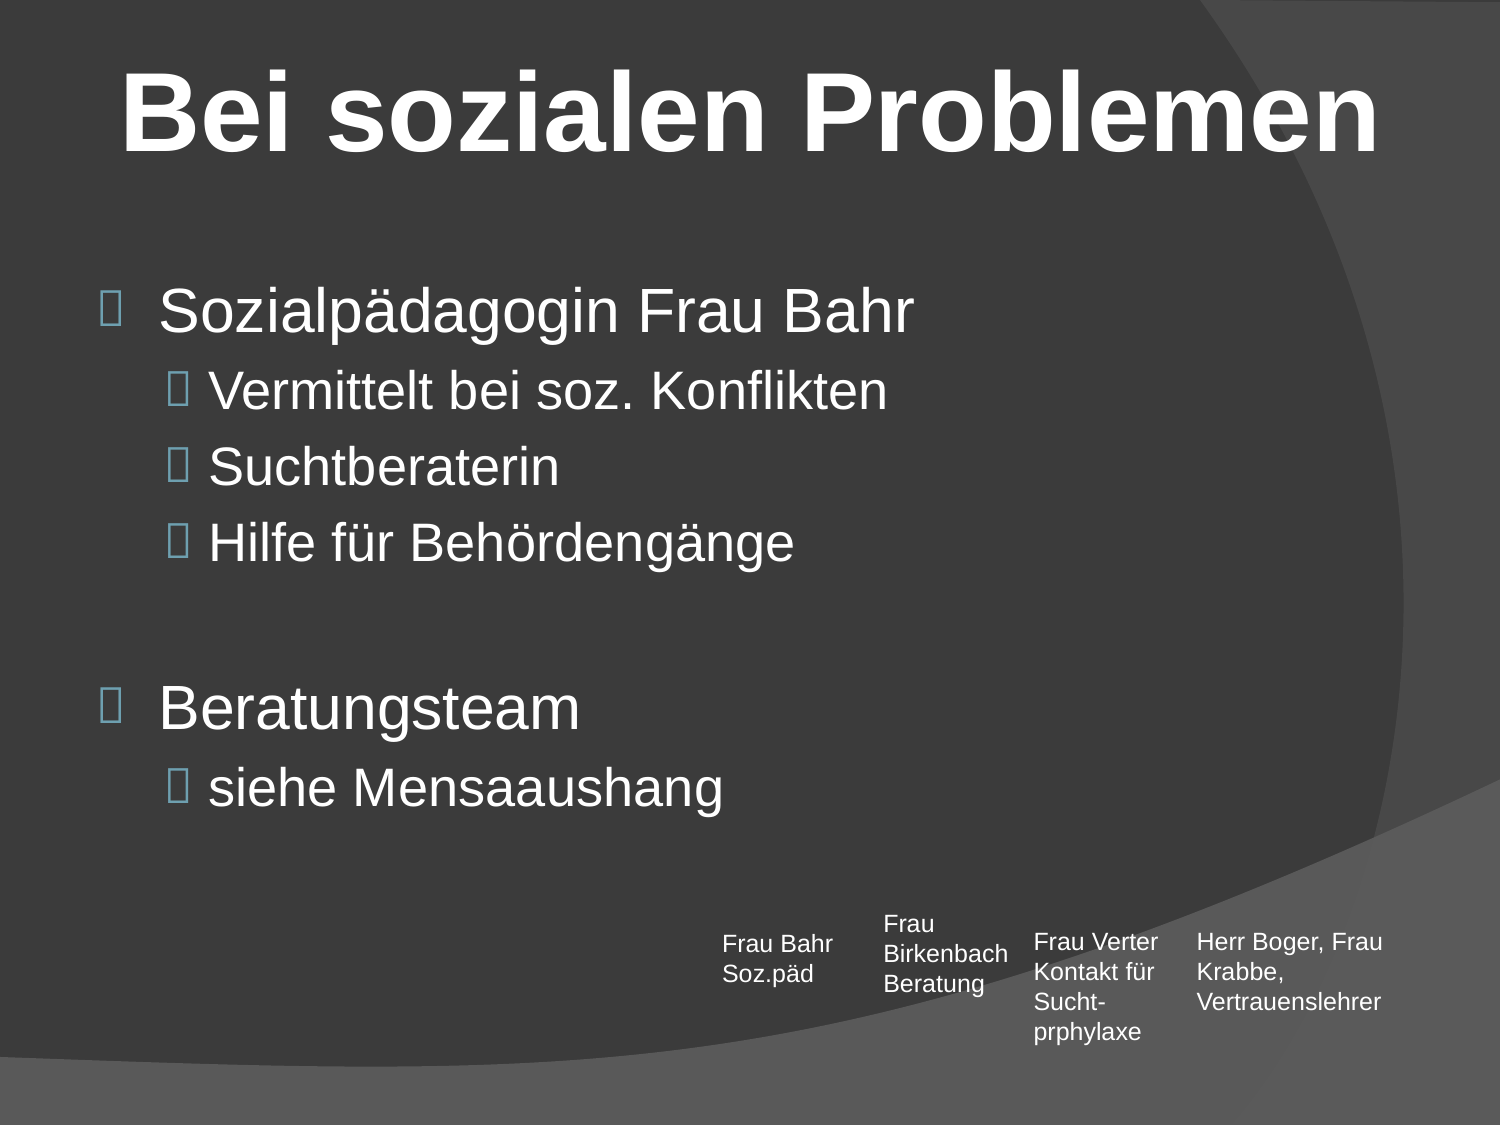

Bei sozialen Problemen
# Sozialpädagogin Frau Bahr
Vermittelt bei soz. Konflikten
Suchtberaterin
Hilfe für Behördengänge
Beratungsteam
siehe Mensaaushang
Frau Birkenbach
Beratung
Frau Verter
Kontakt für Sucht-prphylaxe
Herr Boger, Frau Krabbe, Vertrauenslehrer
Frau Bahr
Soz.päd